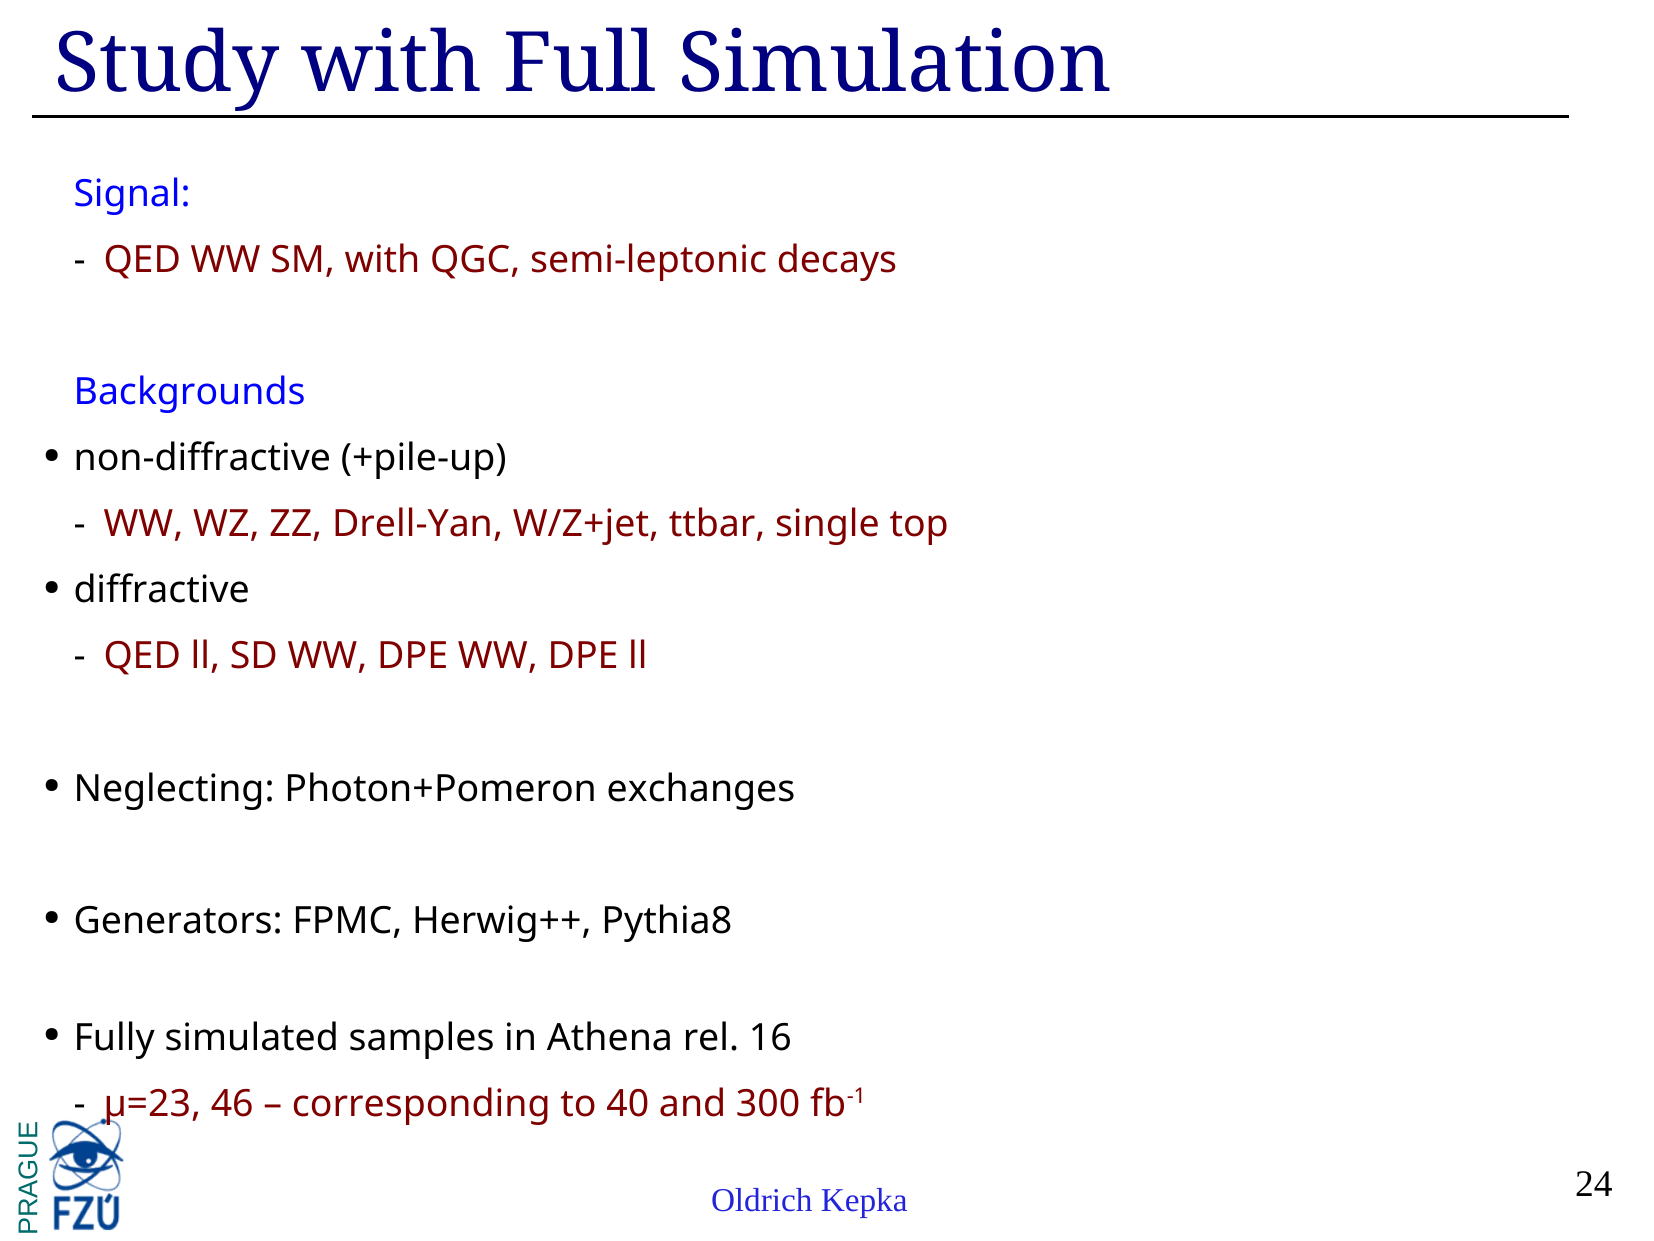

# Study with Full Simulation
Signal:
QED WW SM, with QGC, semi-leptonic decays
Backgrounds
non-diffractive (+pile-up)
WW, WZ, ZZ, Drell-Yan, W/Z+jet, ttbar, single top
diffractive
QED ll, SD WW, DPE WW, DPE ll
Neglecting: Photon+Pomeron exchanges
Generators: FPMC, Herwig++, Pythia8
Fully simulated samples in Athena rel. 16
μ=23, 46 – corresponding to 40 and 300 fb-1
24